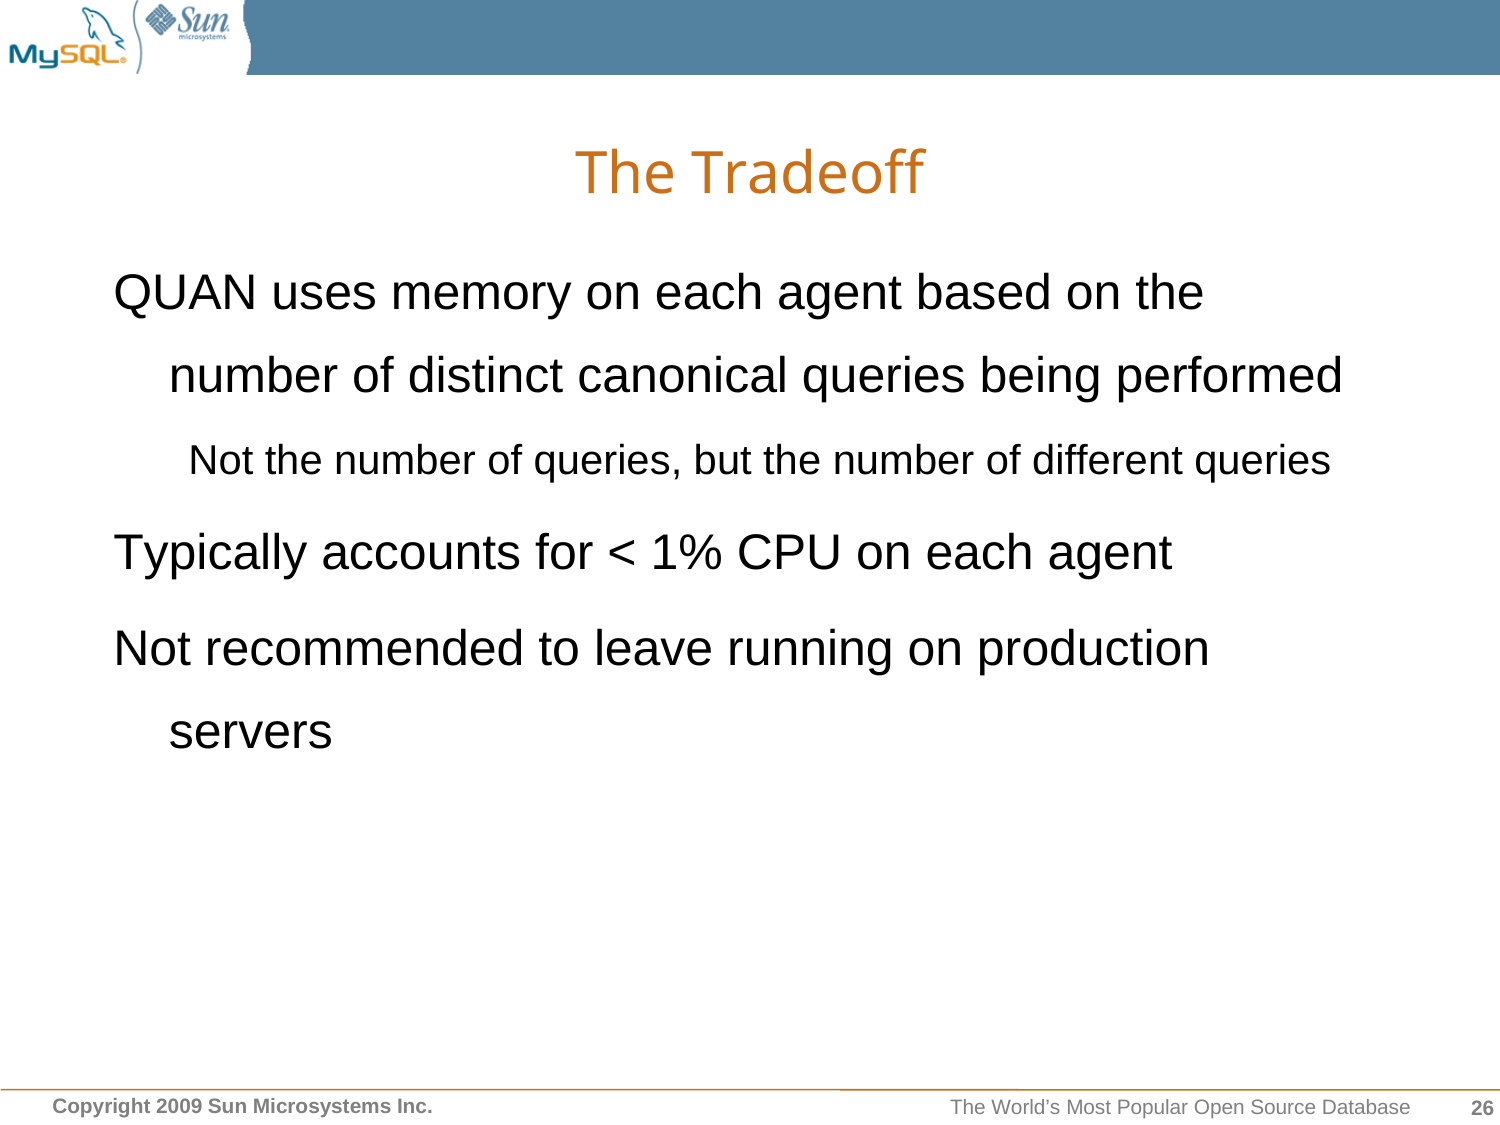

# The Tradeoff
QUAN uses memory on each agent based on the number of distinct canonical queries being performed
Not the number of queries, but the number of different queries
Typically accounts for < 1% CPU on each agent
Not recommended to leave running on production servers